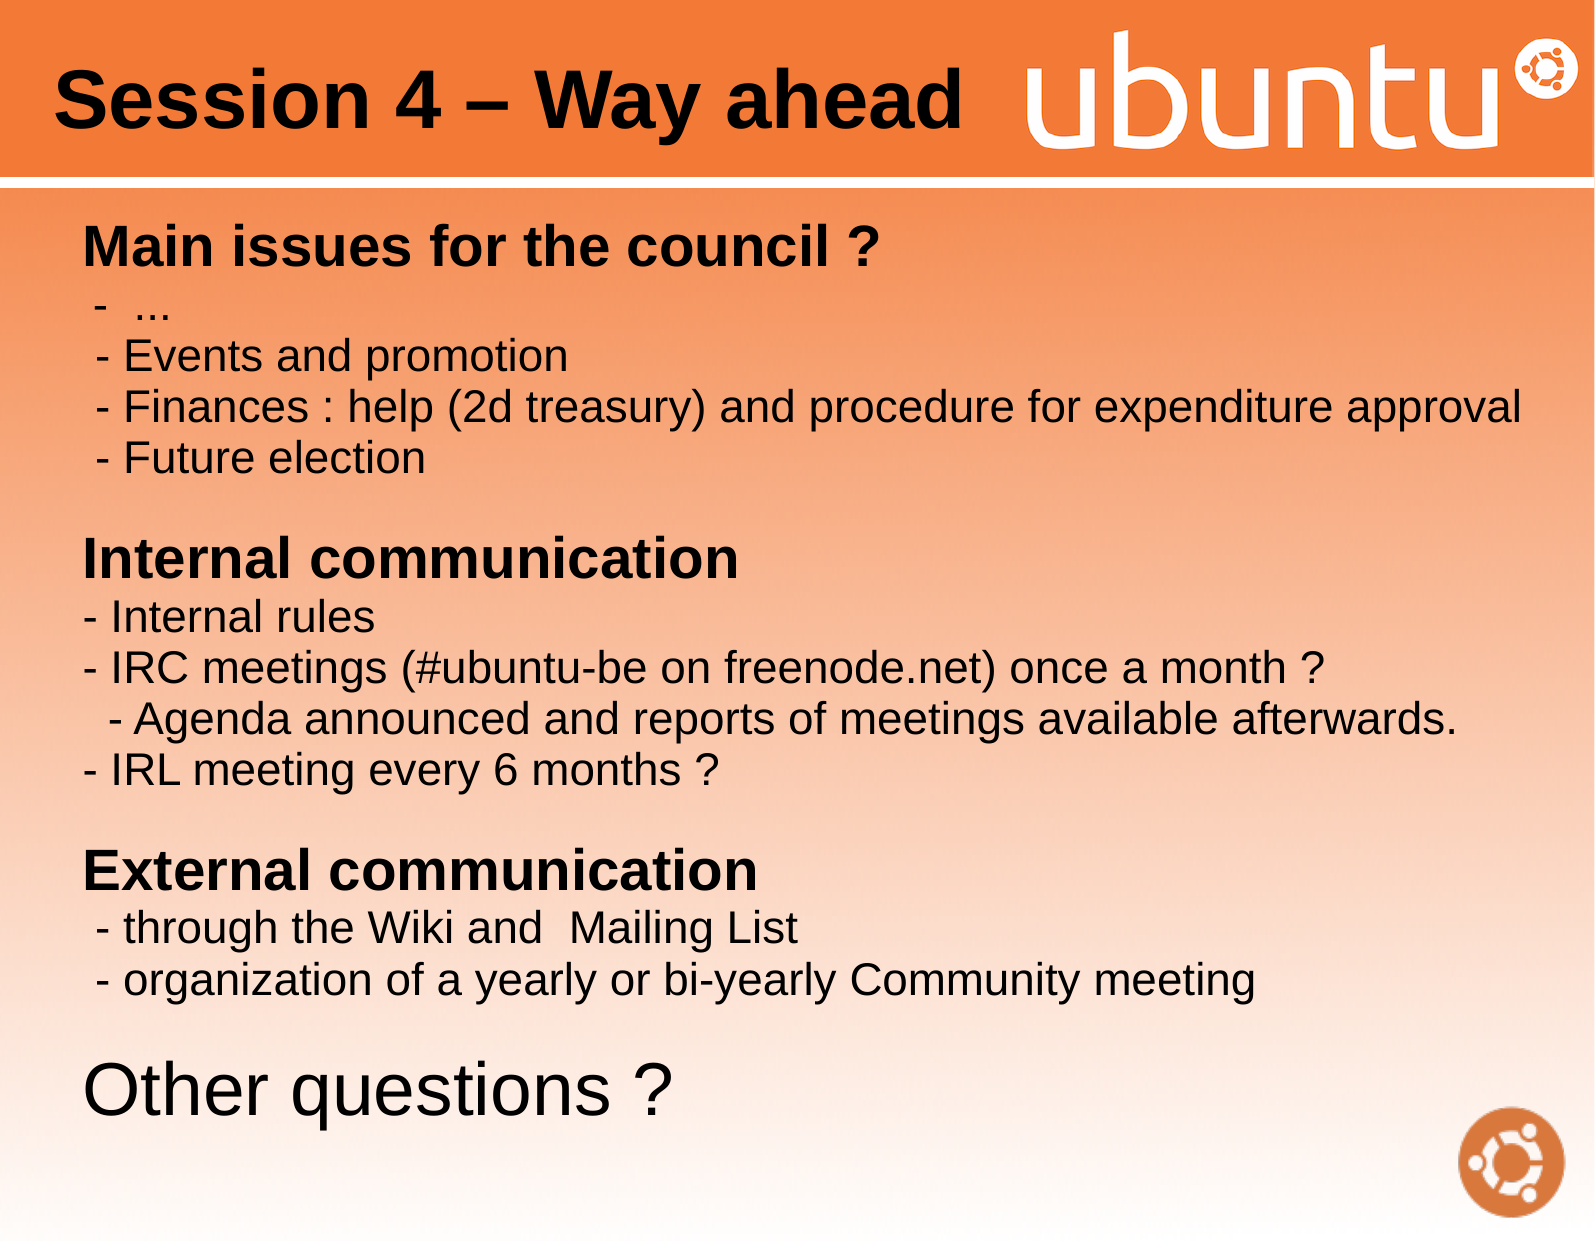

# Session 4 – Way ahead
Main issues for the council ?
 - ...
 - Events and promotion
 - Finances : help (2d treasury) and procedure for expenditure approval
 - Future election
Internal communication
- Internal rules
- IRC meetings (#ubuntu-be on freenode.net) once a month ?
 - Agenda announced and reports of meetings available afterwards.
- IRL meeting every 6 months ?
External communication
 - through the Wiki and Mailing List
 - organization of a yearly or bi-yearly Community meeting
Other questions ?